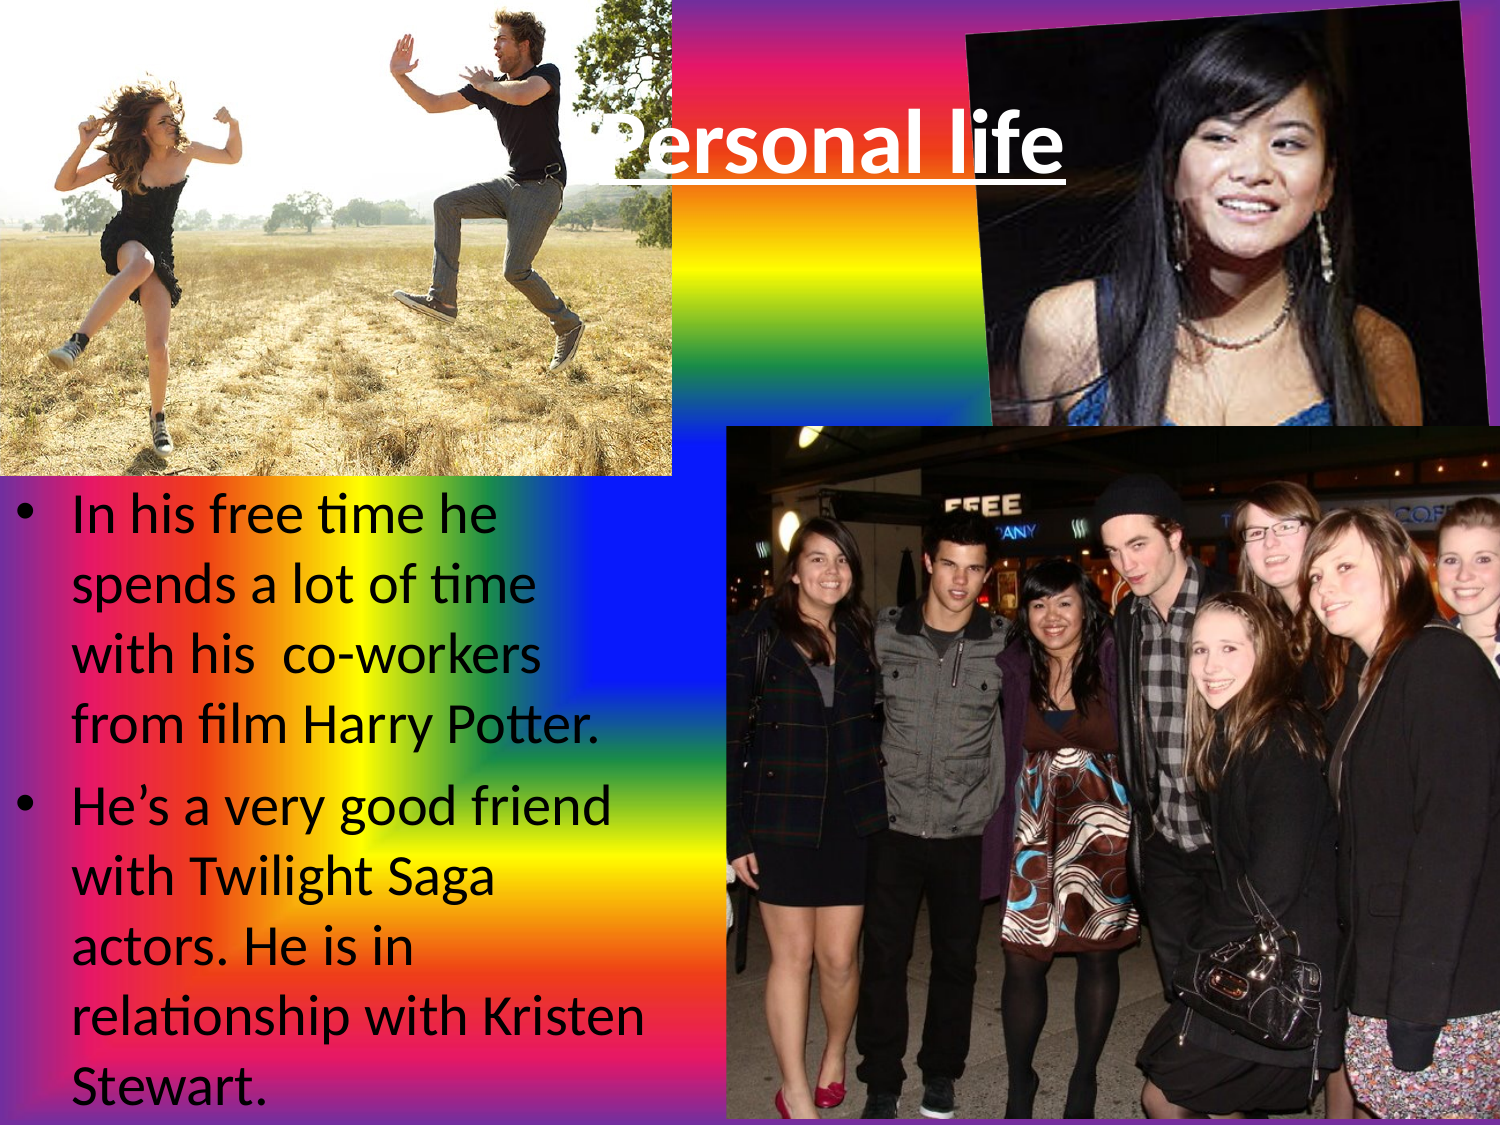

Personal life
# In his free time he spends a lot of time with his co-workers from film Harry Potter.
He’s a very good friend with Twilight Saga actors. He is in relationship with Kristen Stewart.